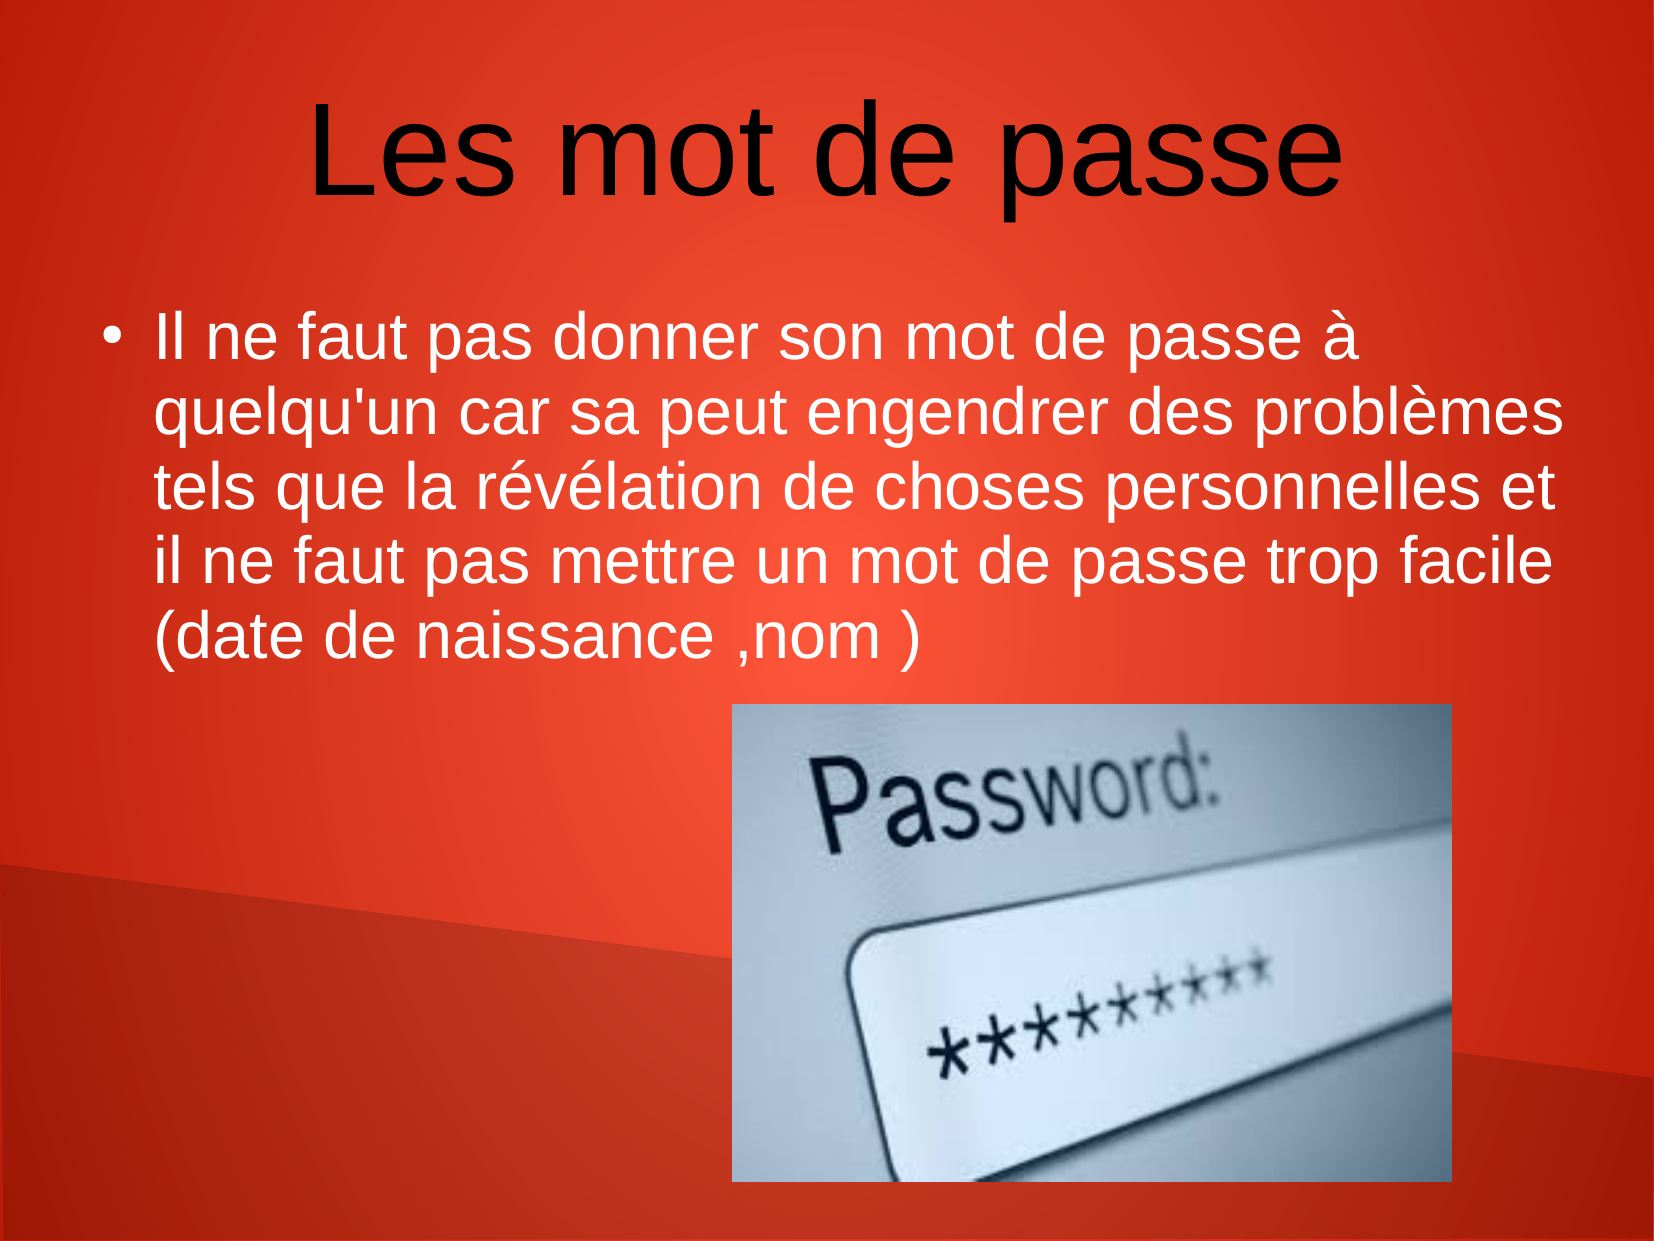

# Les mot de passe
Il ne faut pas donner son mot de passe à quelqu'un car sa peut engendrer des problèmes tels que la révélation de choses personnelles et il ne faut pas mettre un mot de passe trop facile (date de naissance ,nom )